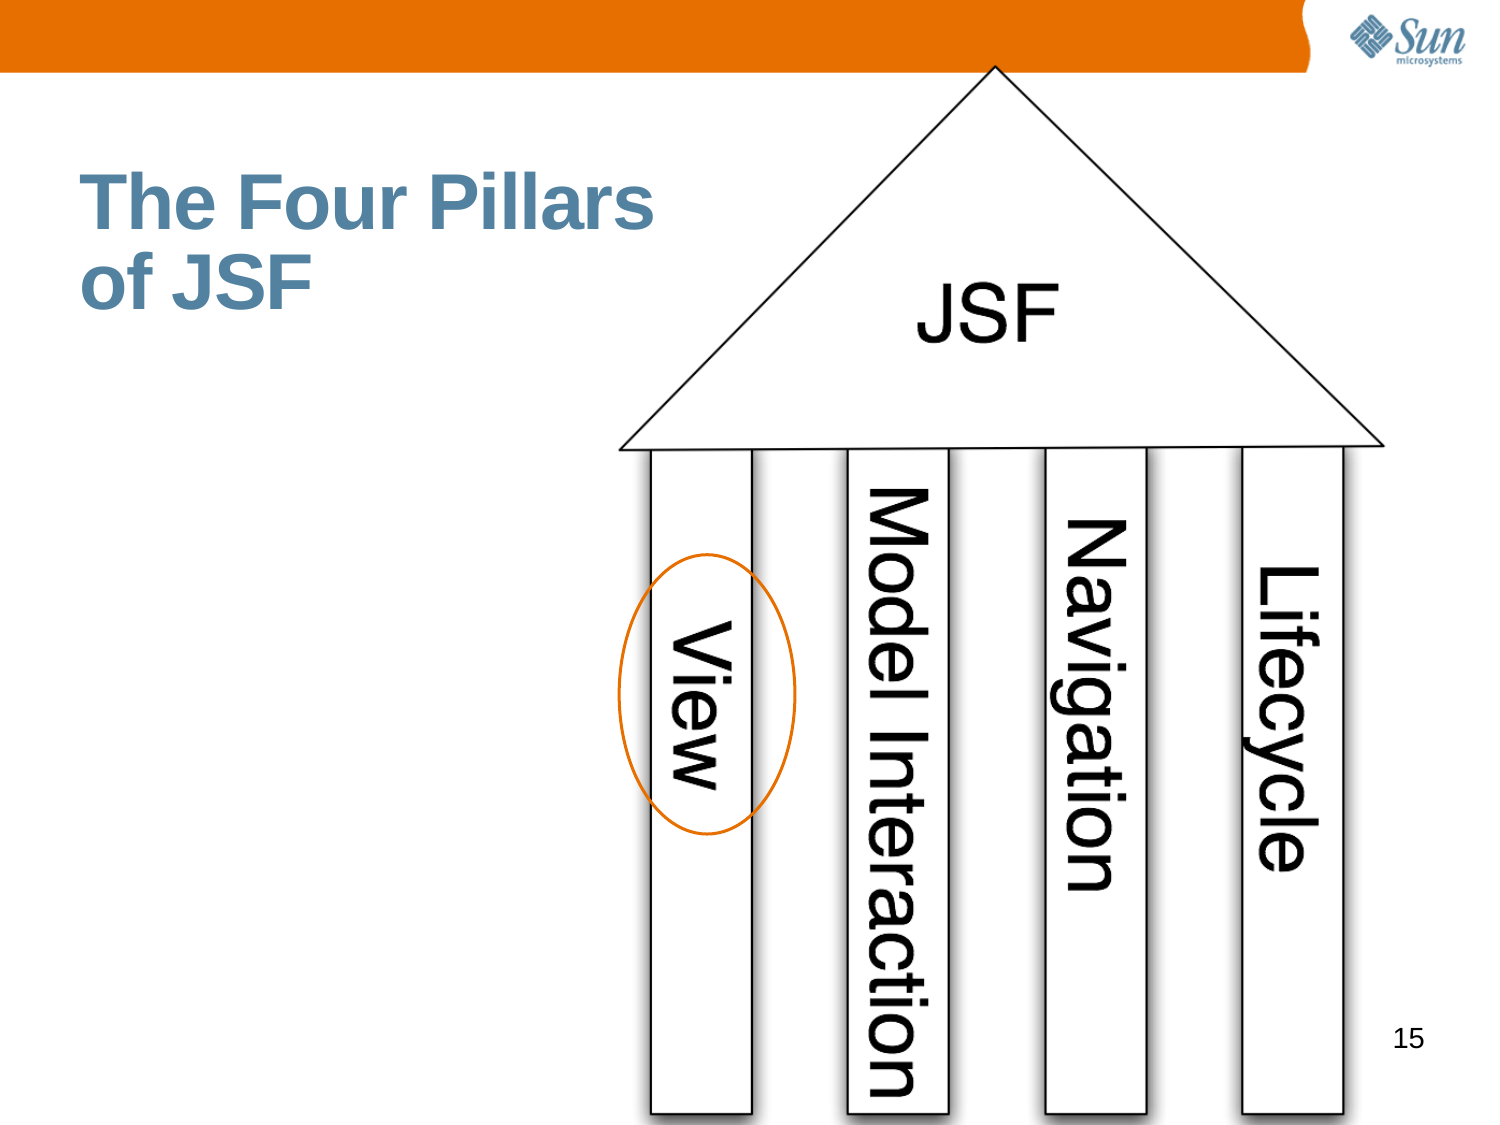

# The Four Pillars of JSF
15